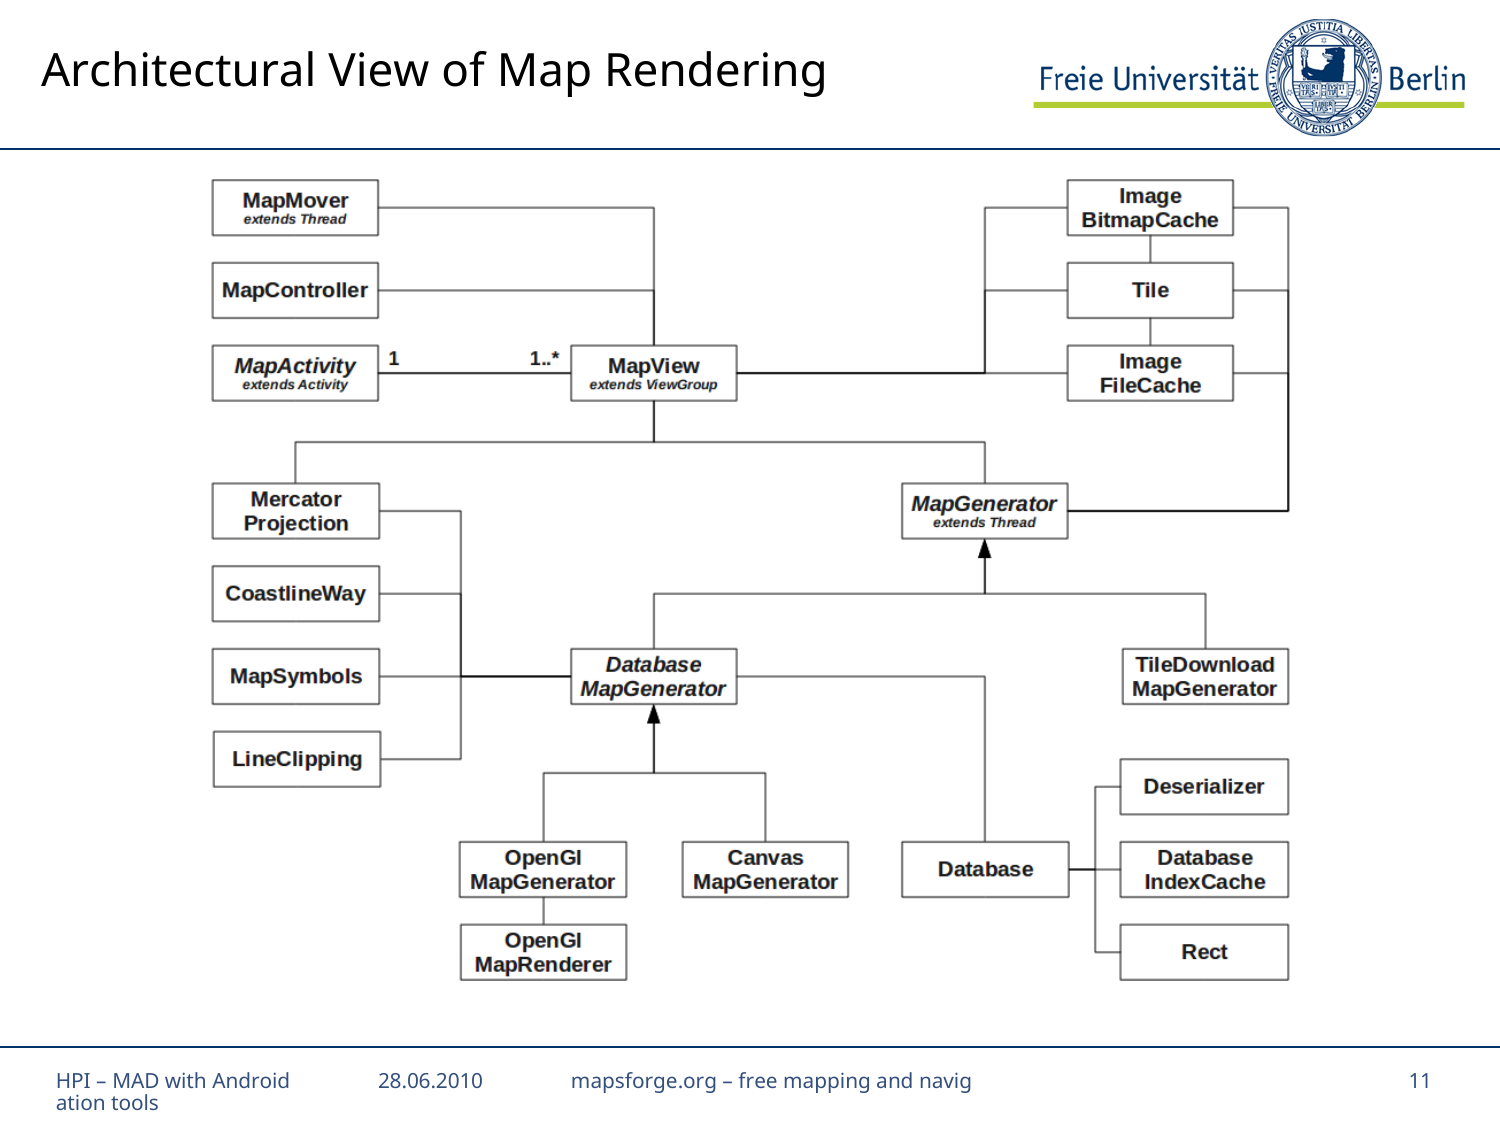

# Architectural View of Map Rendering
HPI – MAD with Android 28.06.2010 mapsforge.org – free mapping and navigation tools
11